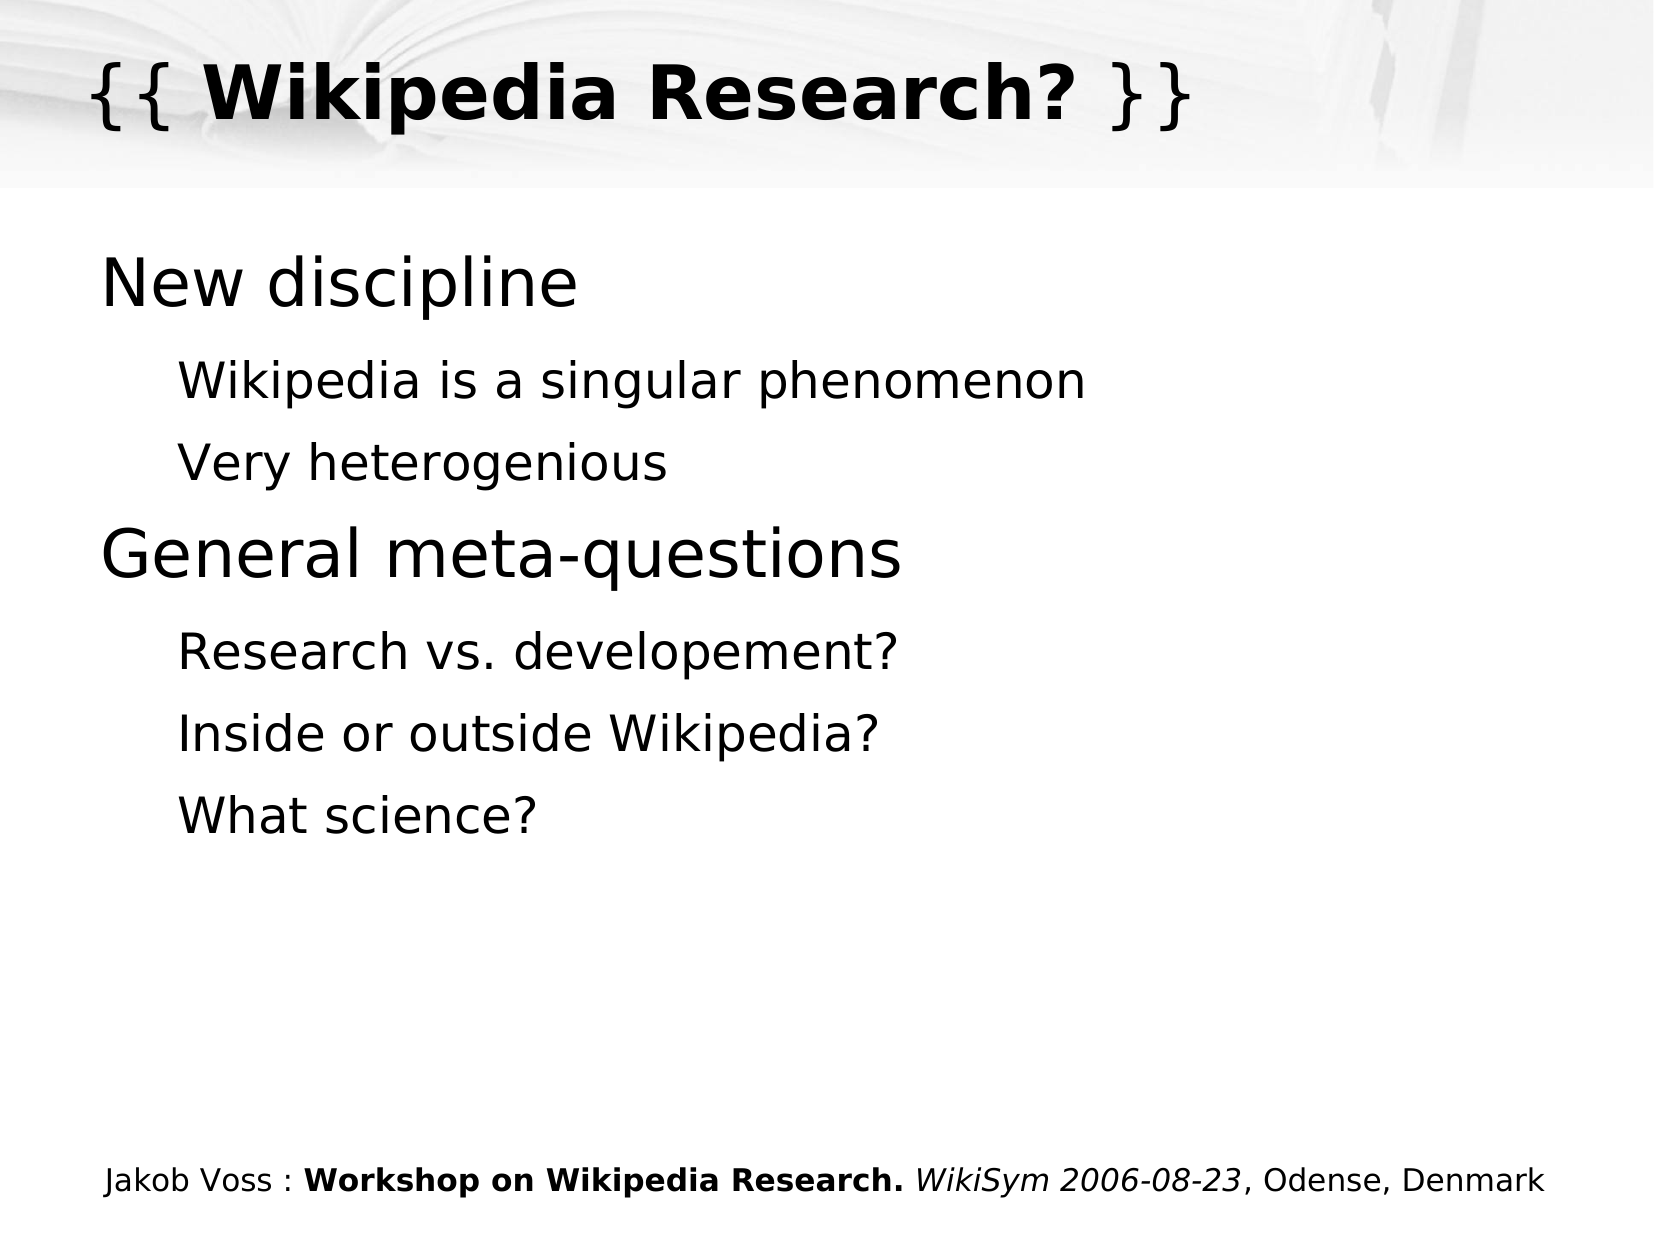

# {{ Wikipedia Research? }}
New discipline
Wikipedia is a singular phenomenon
Very heterogenious
General meta-questions
Research vs. developement?
Inside or outside Wikipedia?
What science?